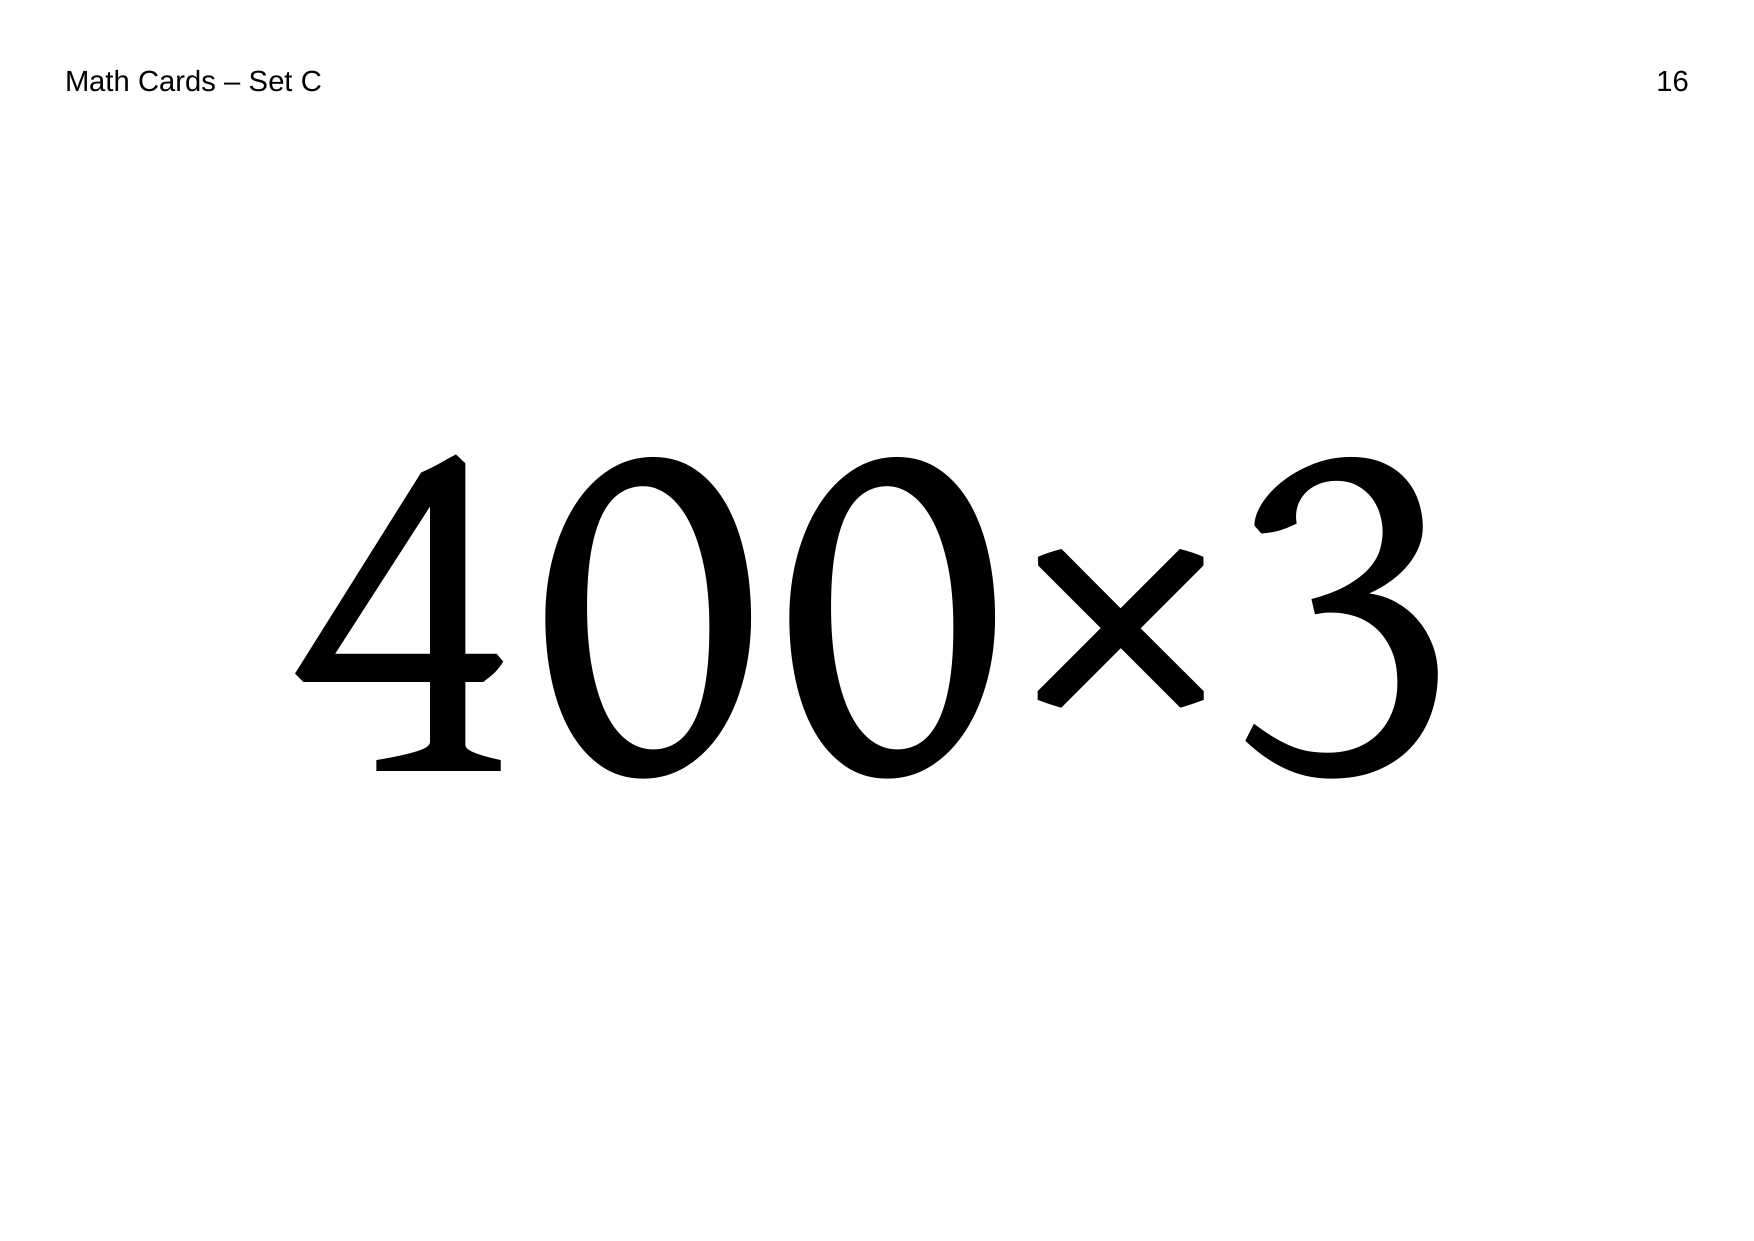

Math Cards – Set C
16
400×3